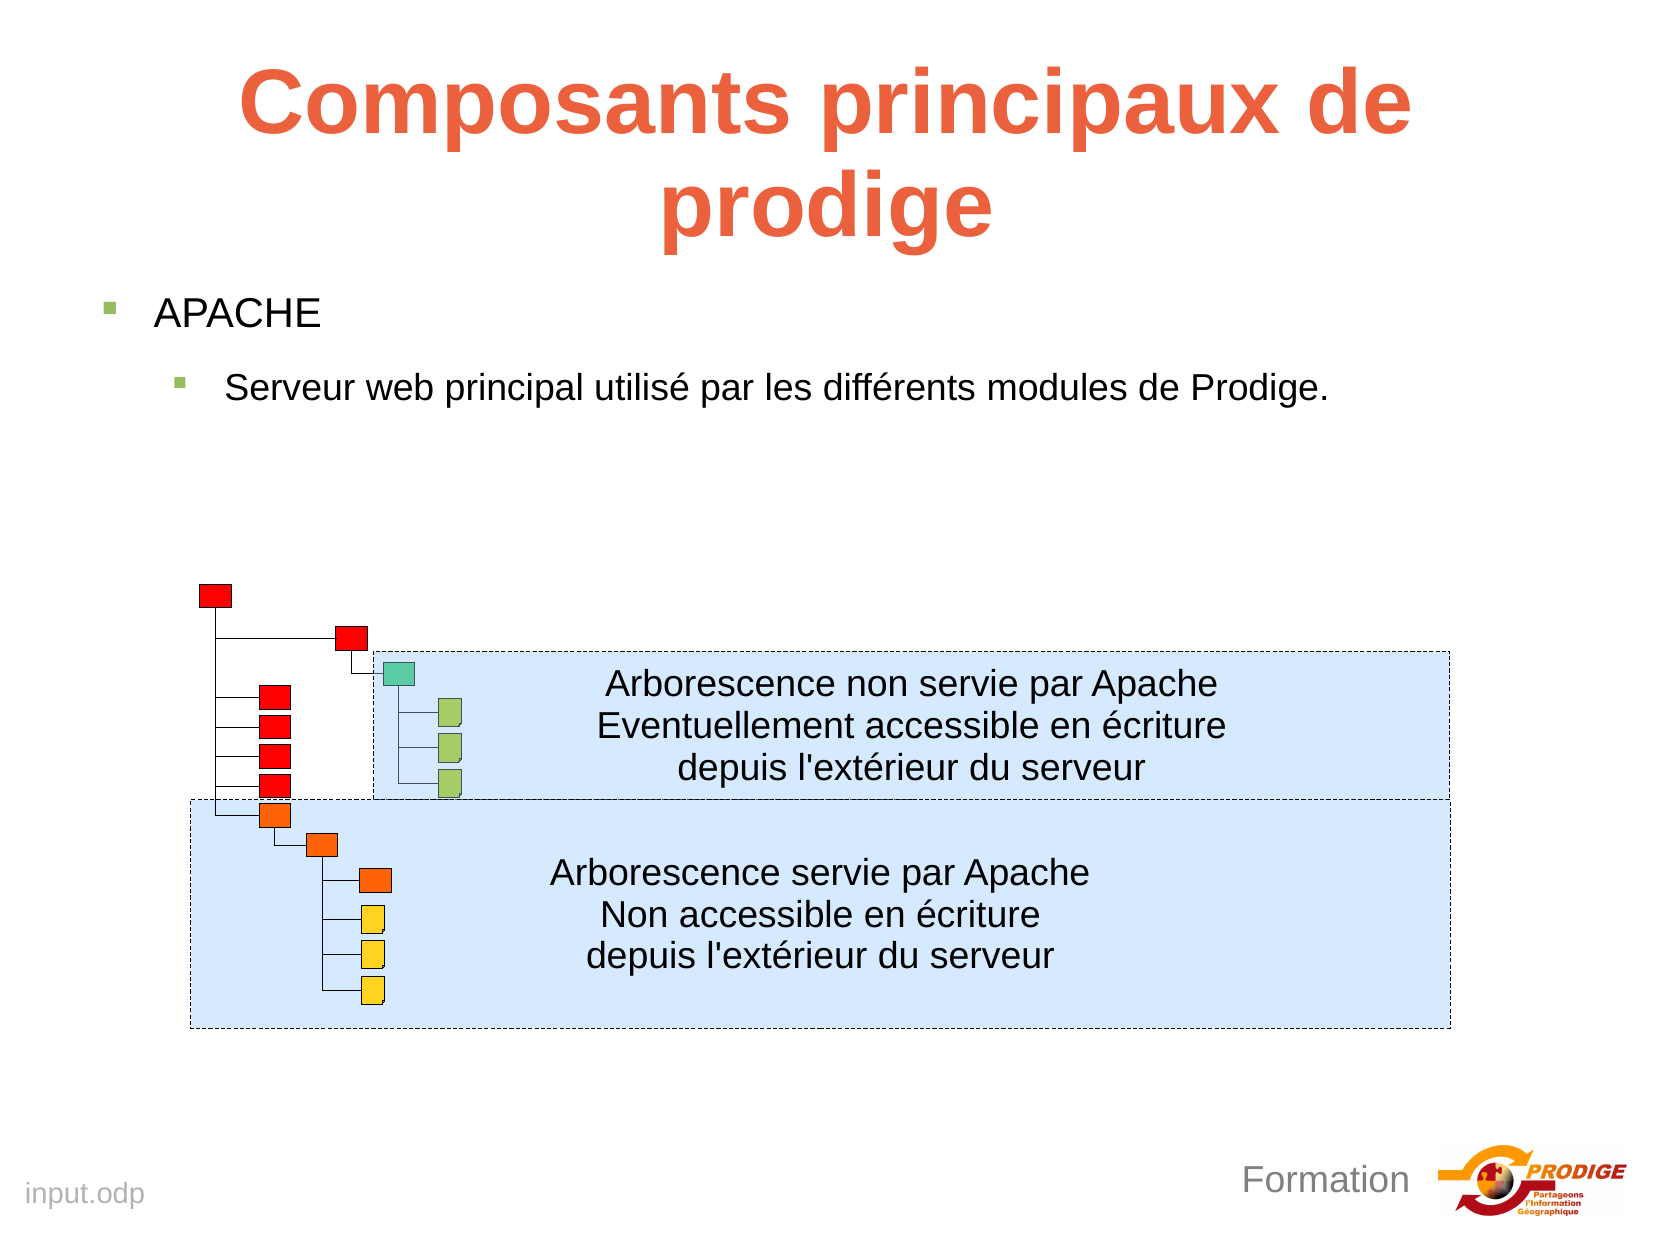

# Composants principaux de prodige
APACHE
Serveur web principal utilisé par les différents modules de Prodige.
Arborescence non servie par Apache
Eventuellement accessible en écriture
depuis l'extérieur du serveur
Arborescence servie par Apache
Non accessible en écriture
depuis l'extérieur du serveur